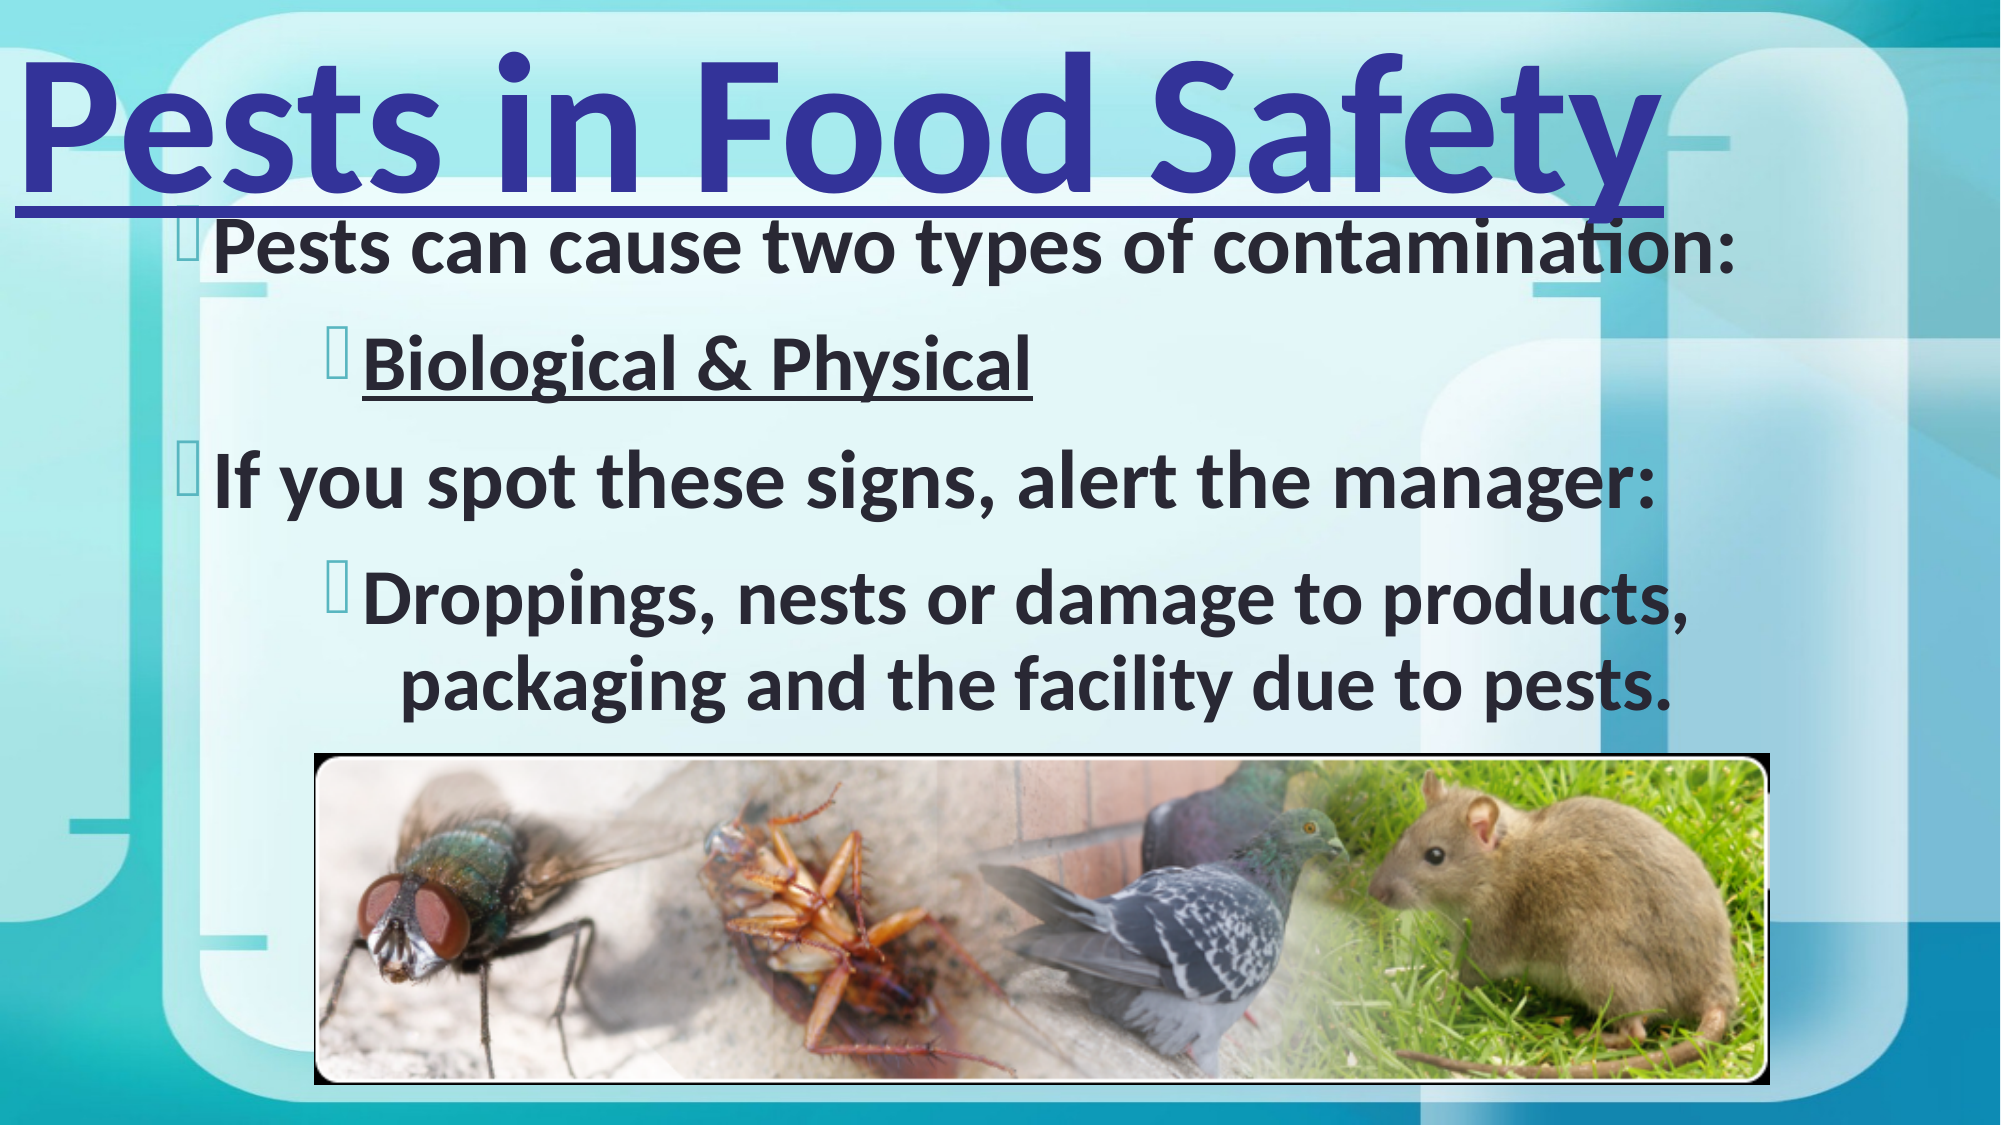

Pests in Food Safety
# Pests can cause two types of contamination:
Biological & Physical
If you spot these signs, alert the manager:
Droppings, nests or damage to products, packaging and the facility due to pests.